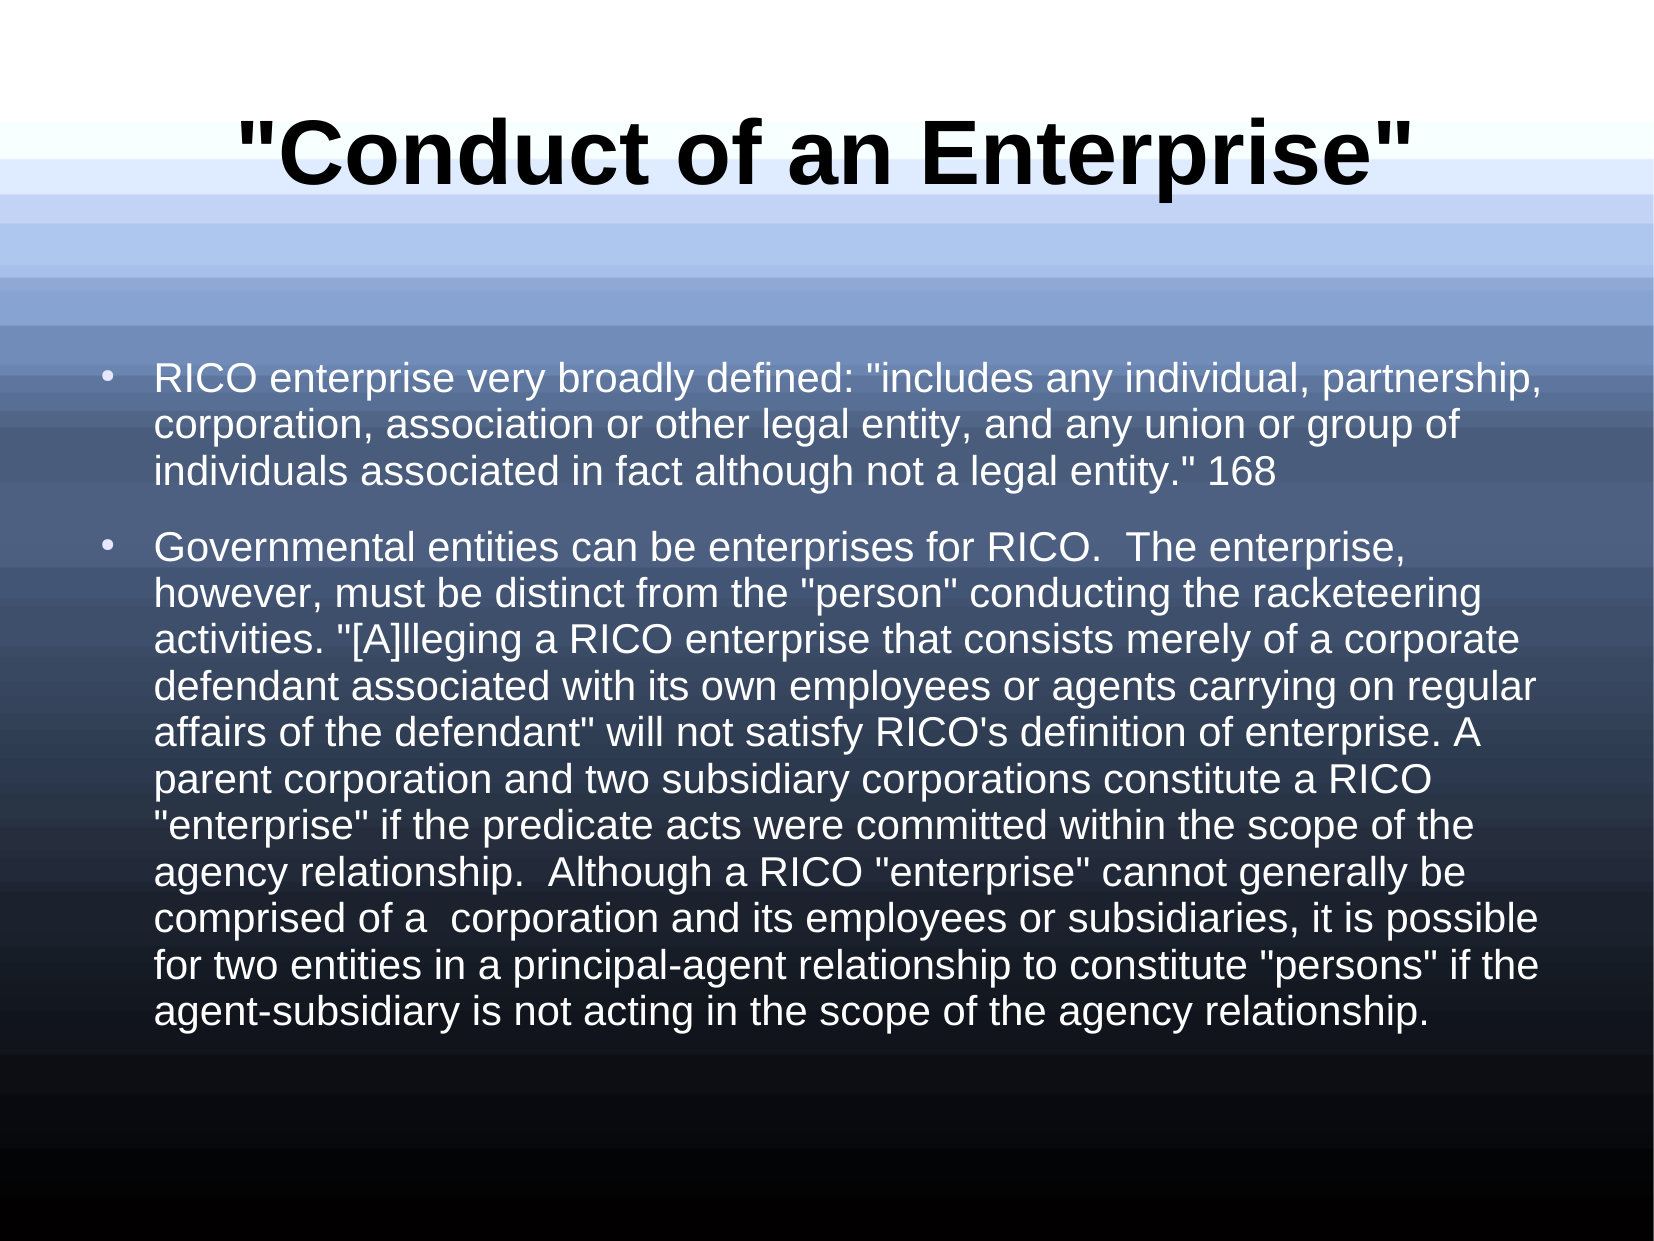

# "Conduct of an Enterprise"
RICO enterprise very broadly defined: "includes any individual, partnership, corporation, association or other legal entity, and any union or group of individuals associated in fact although not a legal entity." 168
Governmental entities can be enterprises for RICO. The enterprise, however, must be distinct from the "person" conducting the racketeering activities. "[A]lleging a RICO enterprise that consists merely of a corporate defendant associated with its own employees or agents carrying on regular affairs of the defendant" will not satisfy RICO's definition of enterprise. A parent corporation and two subsidiary corporations constitute a RICO "enterprise" if the predicate acts were committed within the scope of the agency relationship. Although a RICO "enterprise" cannot generally be comprised of a corporation and its employees or subsidiaries, it is possible for two entities in a principal-agent relationship to constitute "persons" if the agent-subsidiary is not acting in the scope of the agency relationship.